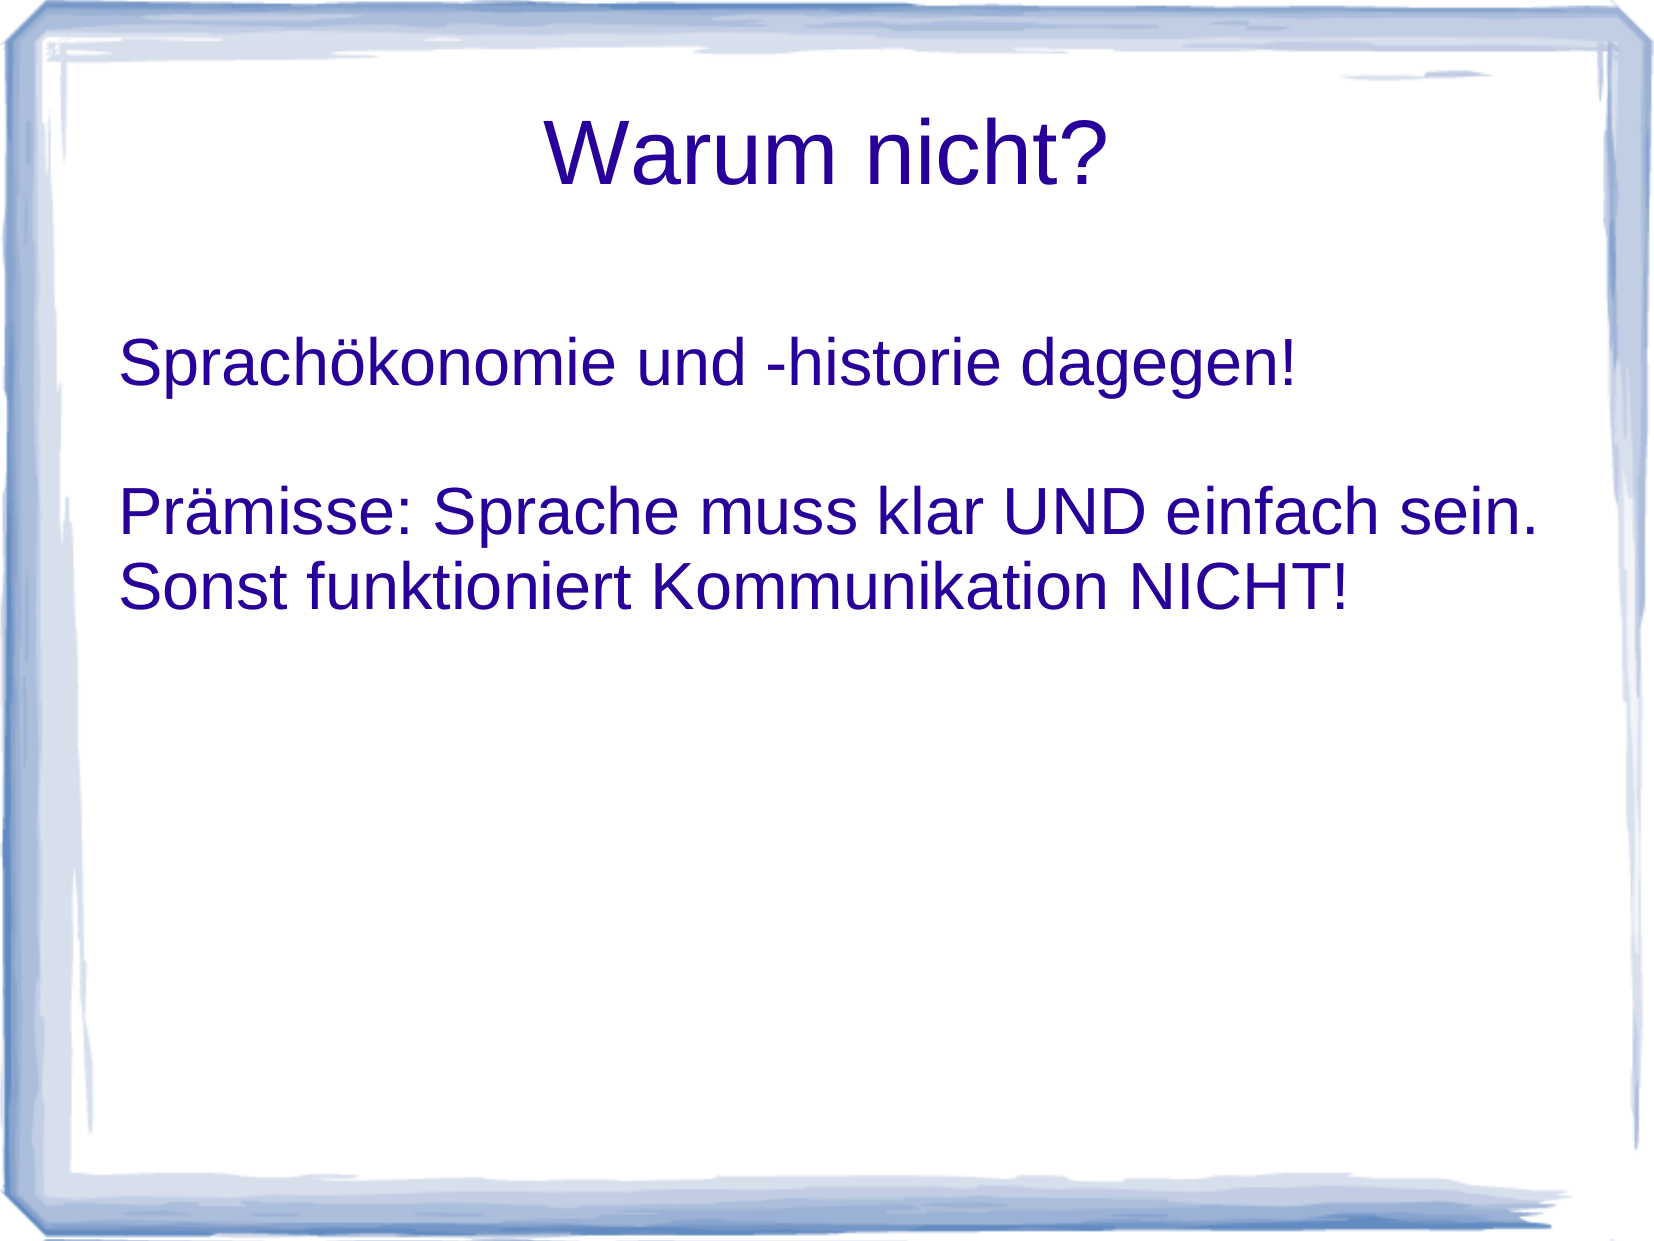

# Warum nicht?
Sprachökonomie und -historie dagegen!
Prämisse: Sprache muss klar UND einfach sein. Sonst funktioniert Kommunikation NICHT!